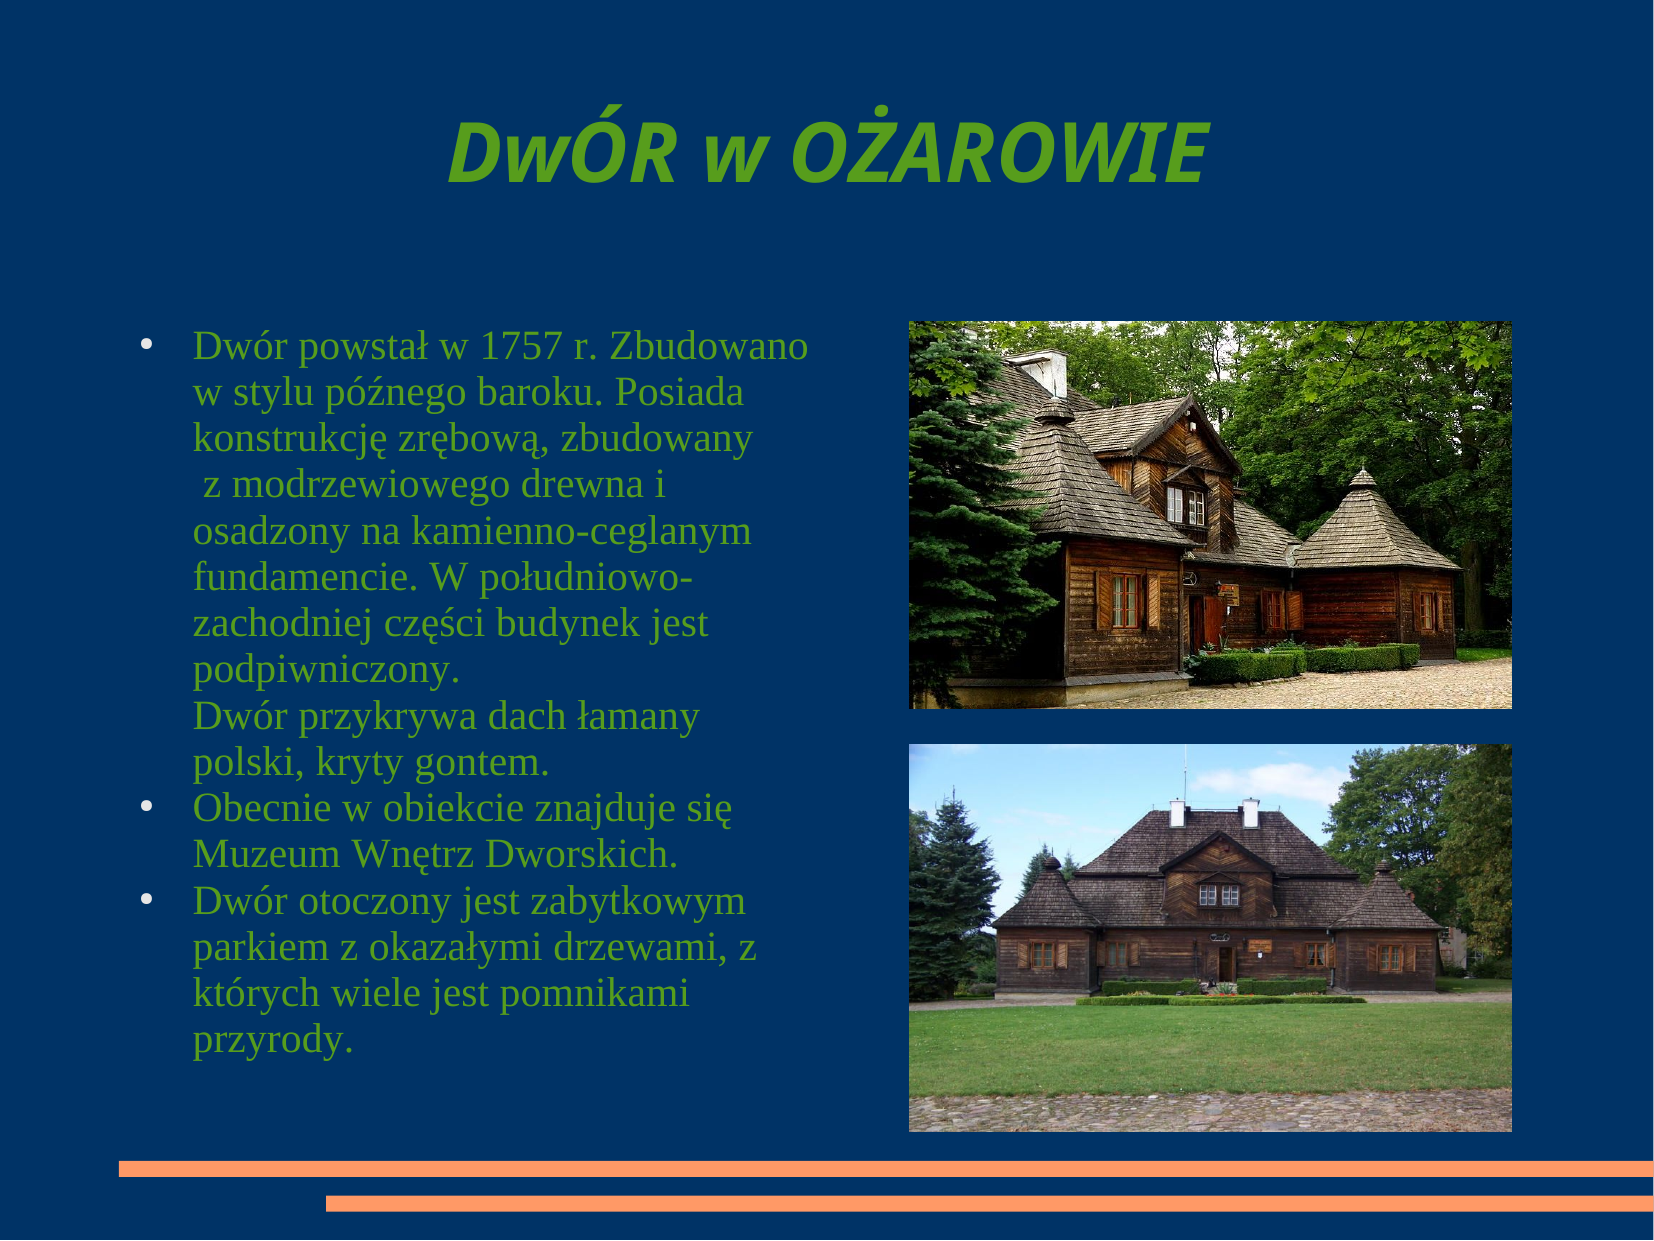

# DwÓR w OŻAROWIE
Dwór powstał w 1757 r. Zbudowano w stylu późnego baroku. Posiada konstrukcję zrębową, zbudowany
 z modrzewiowego drewna i osadzony na kamienno-ceglanym fundamencie. W południowo-zachodniej części budynek jest podpiwniczony.
Dwór przykrywa dach łamany polski, kryty gontem.
Obecnie w obiekcie znajduje się Muzeum Wnętrz Dworskich.
Dwór otoczony jest zabytkowym parkiem z okazałymi drzewami, z których wiele jest pomnikami przyrody.